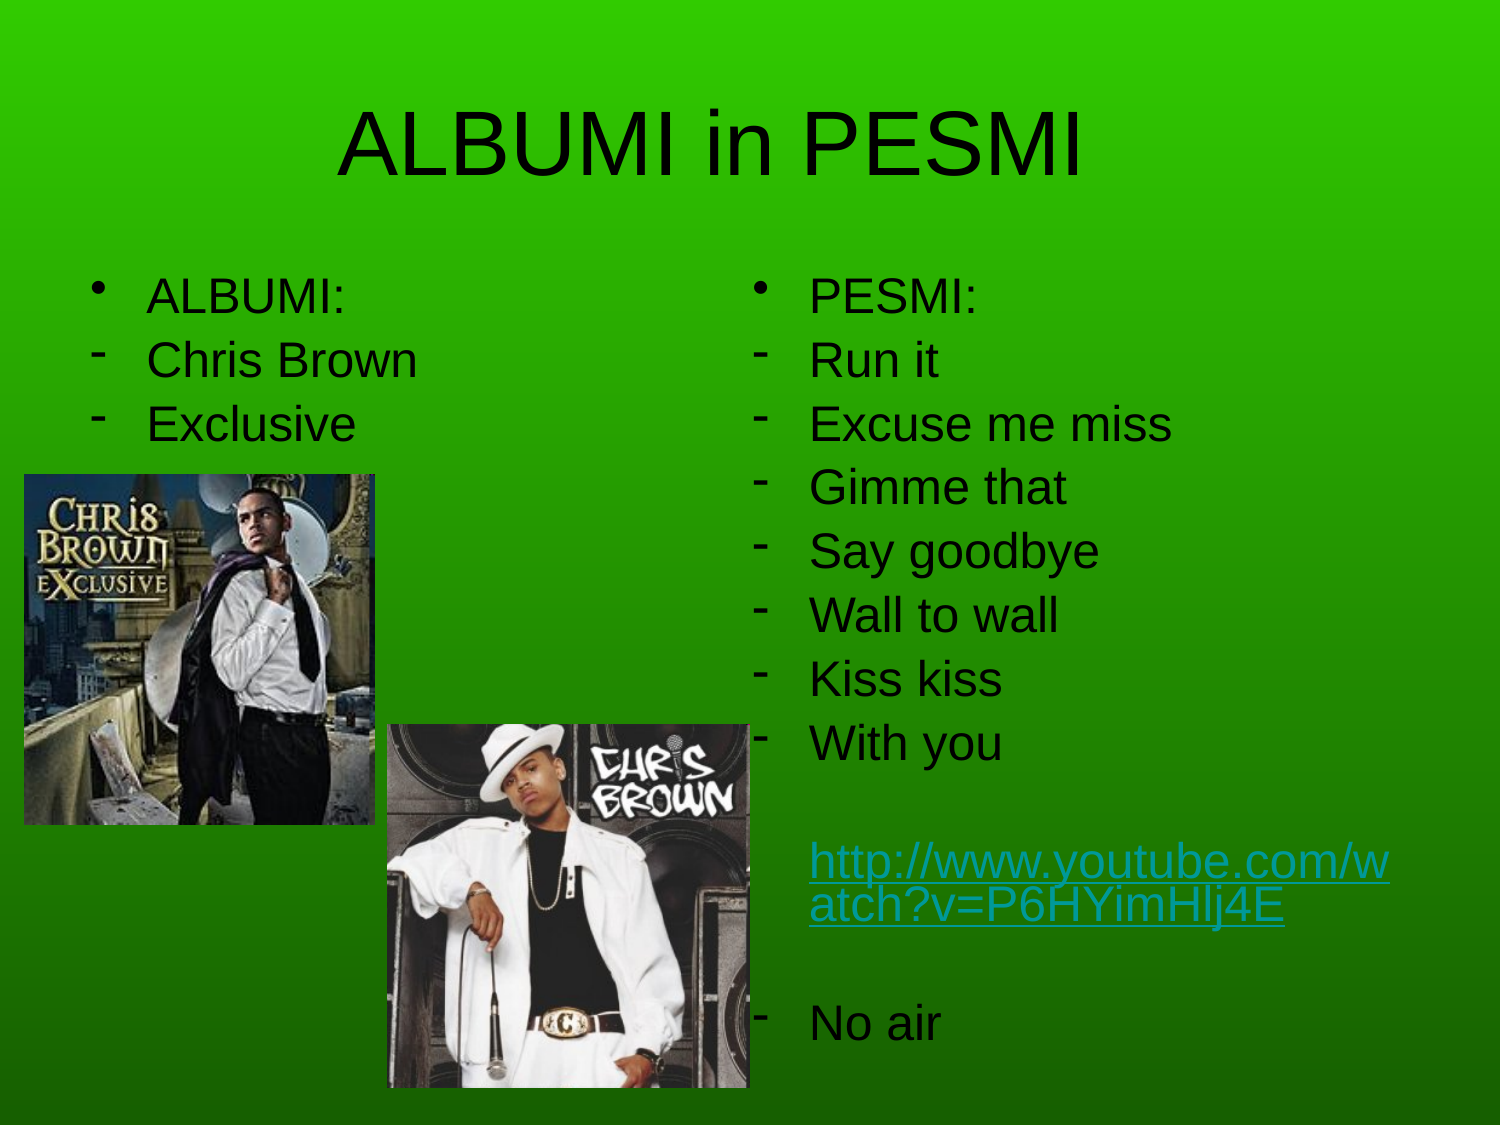

# ALBUMI in PESMI
ALBUMI:
Chris Brown
Exclusive
PESMI:
Run it
Excuse me miss
Gimme that
Say goodbye
Wall to wall
Kiss kiss
With you
	http://www.youtube.com/watch?v=P6HYimHlj4E
No air